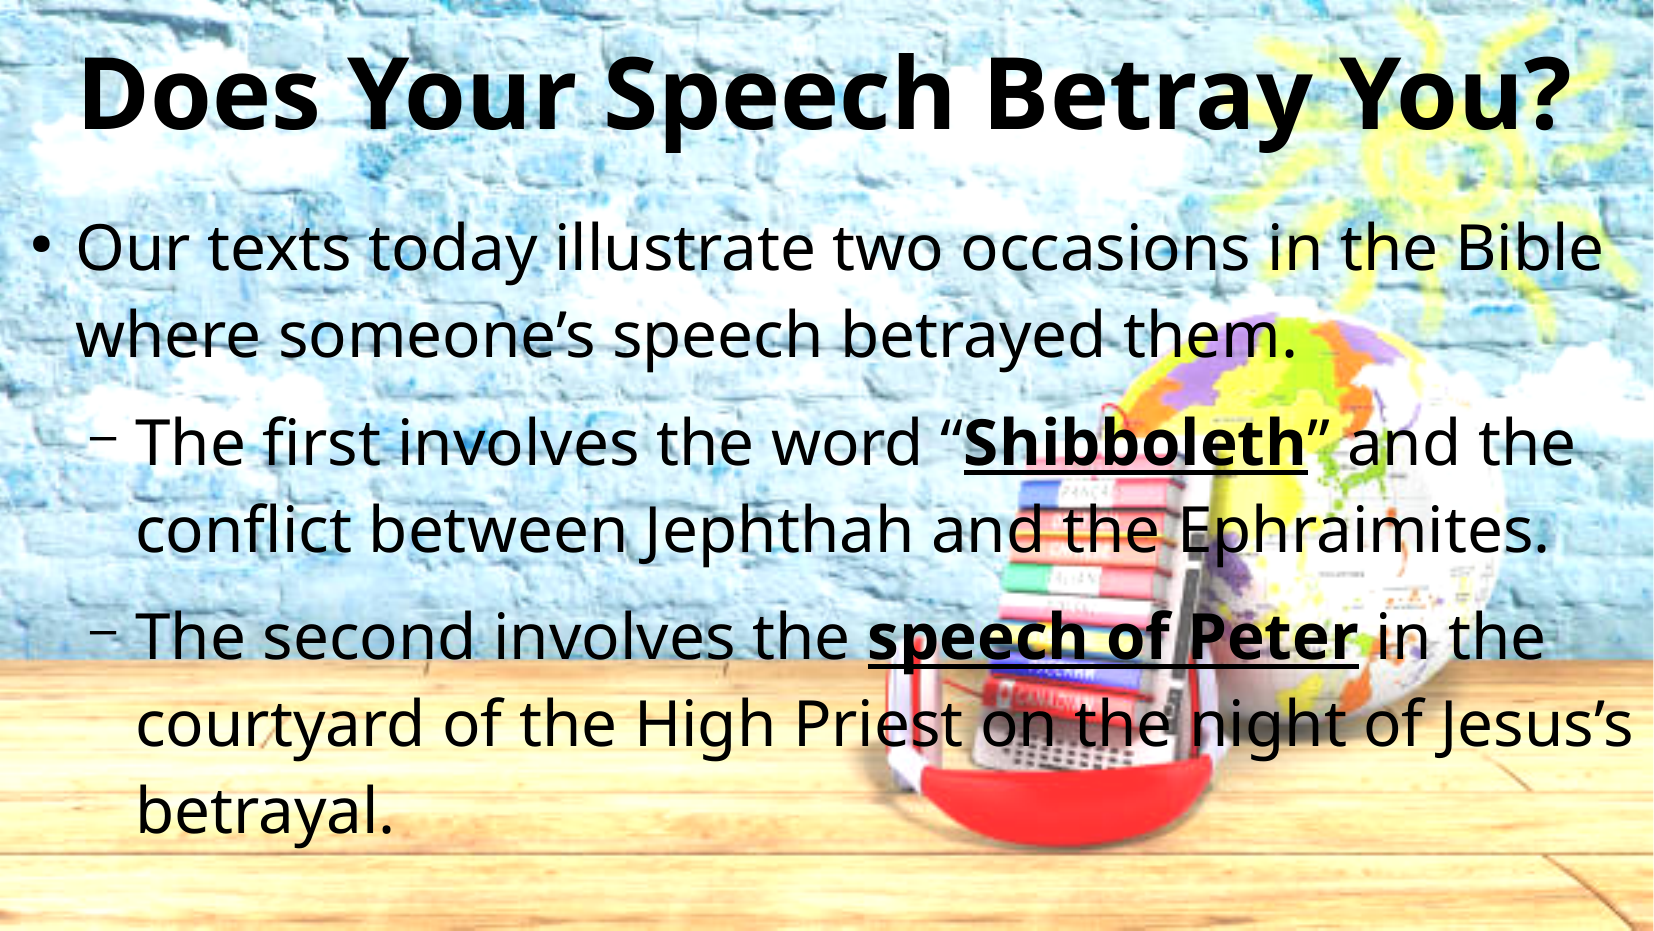

# Does Your Speech Betray You?
Our texts today illustrate two occasions in the Bible where someone’s speech betrayed them.
The first involves the word “Shibboleth” and the conflict between Jephthah and the Ephraimites.
The second involves the speech of Peter in the courtyard of the High Priest on the night of Jesus’s betrayal.